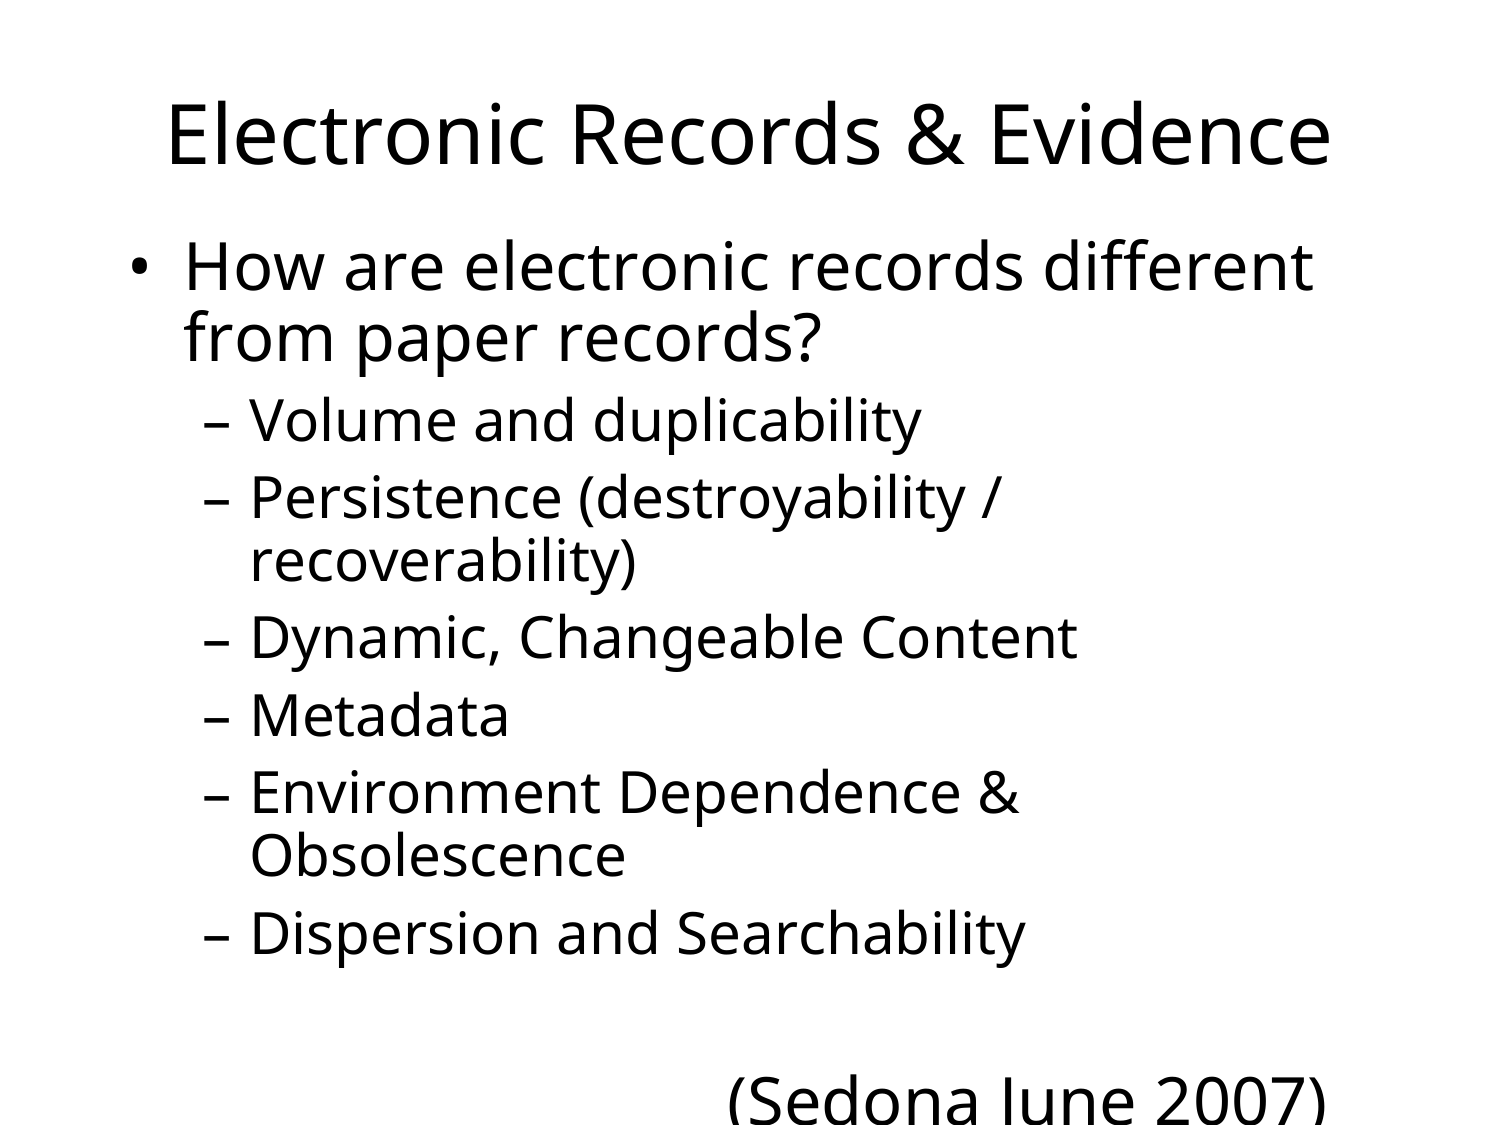

# Electronic Records & Evidence
How are electronic records different from paper records?
Volume and duplicability
Persistence (destroyability / recoverability)
Dynamic, Changeable Content
Metadata
Environment Dependence & Obsolescence
Dispersion and Searchability
					(Sedona June 2007)